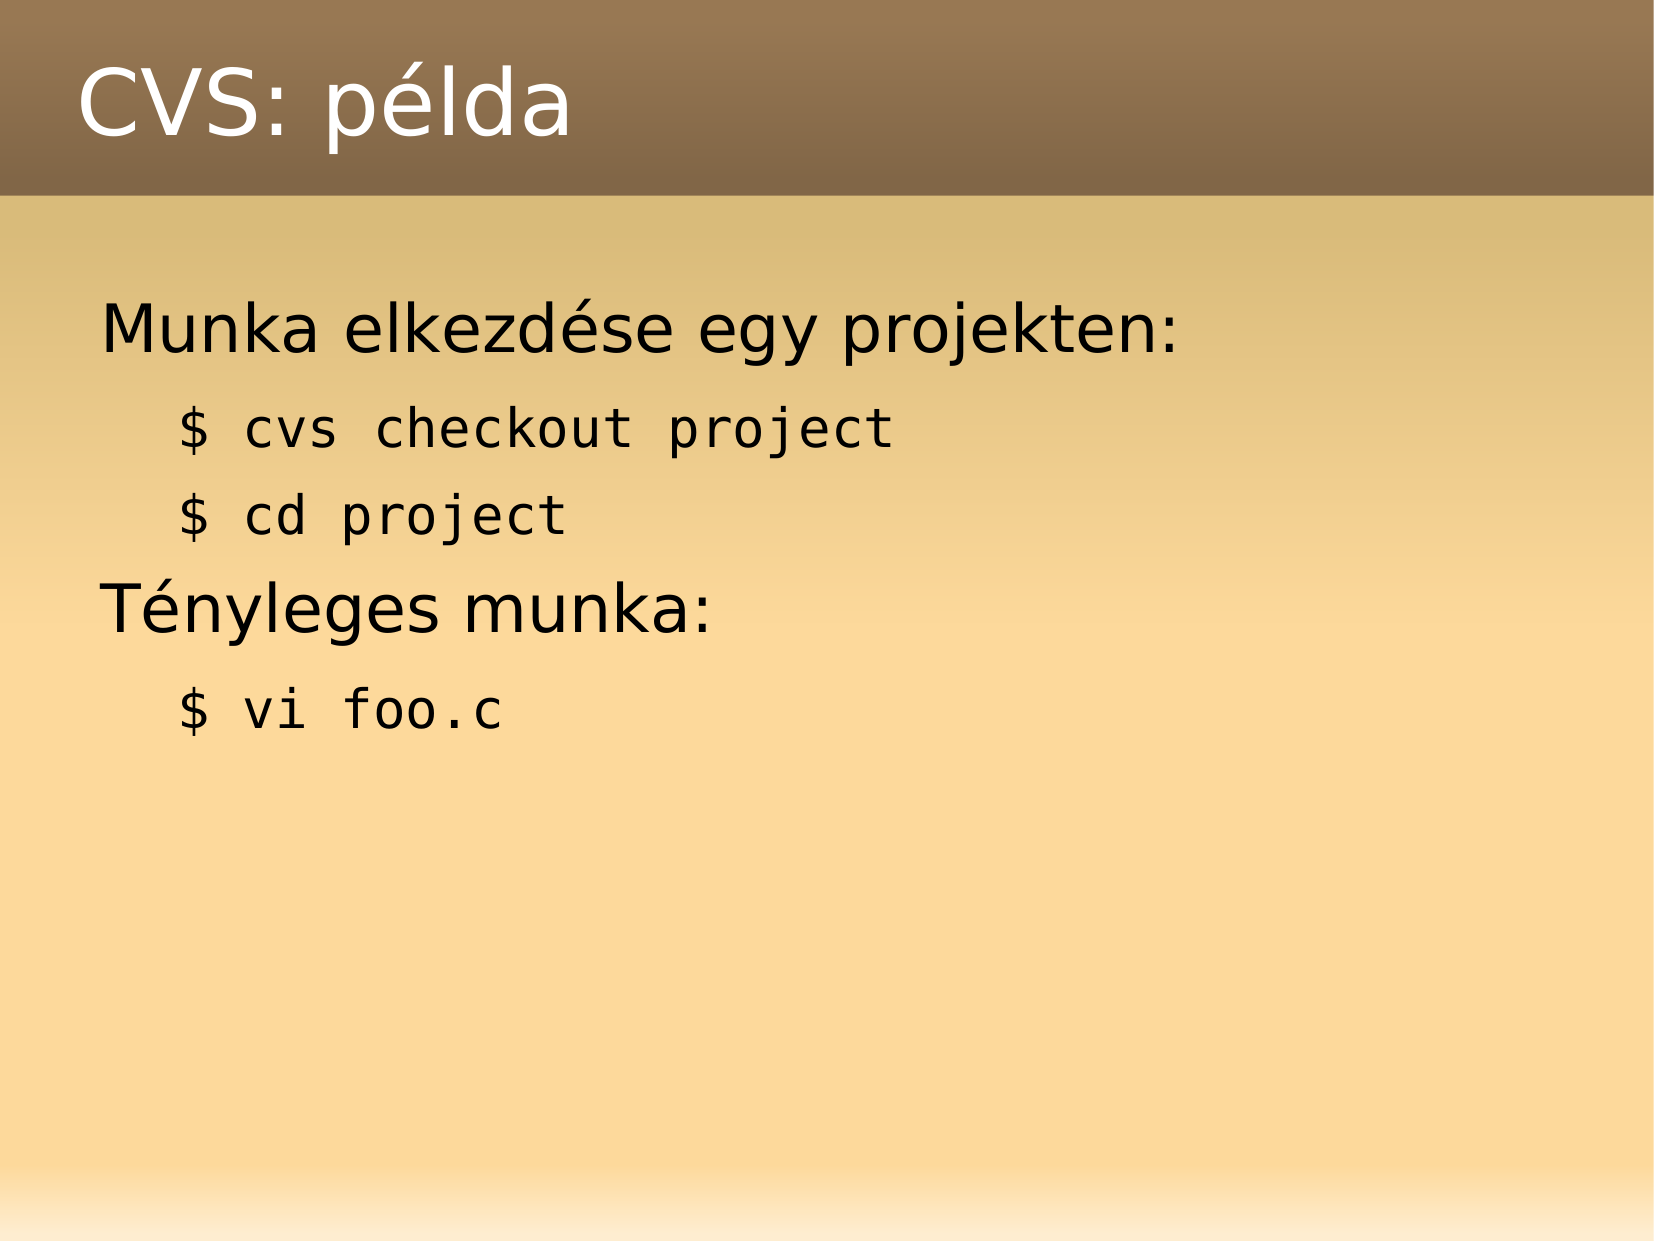

# CVS: példa
Munka elkezdése egy projekten:
$ cvs checkout project
$ cd project
Tényleges munka:
$ vi foo.c